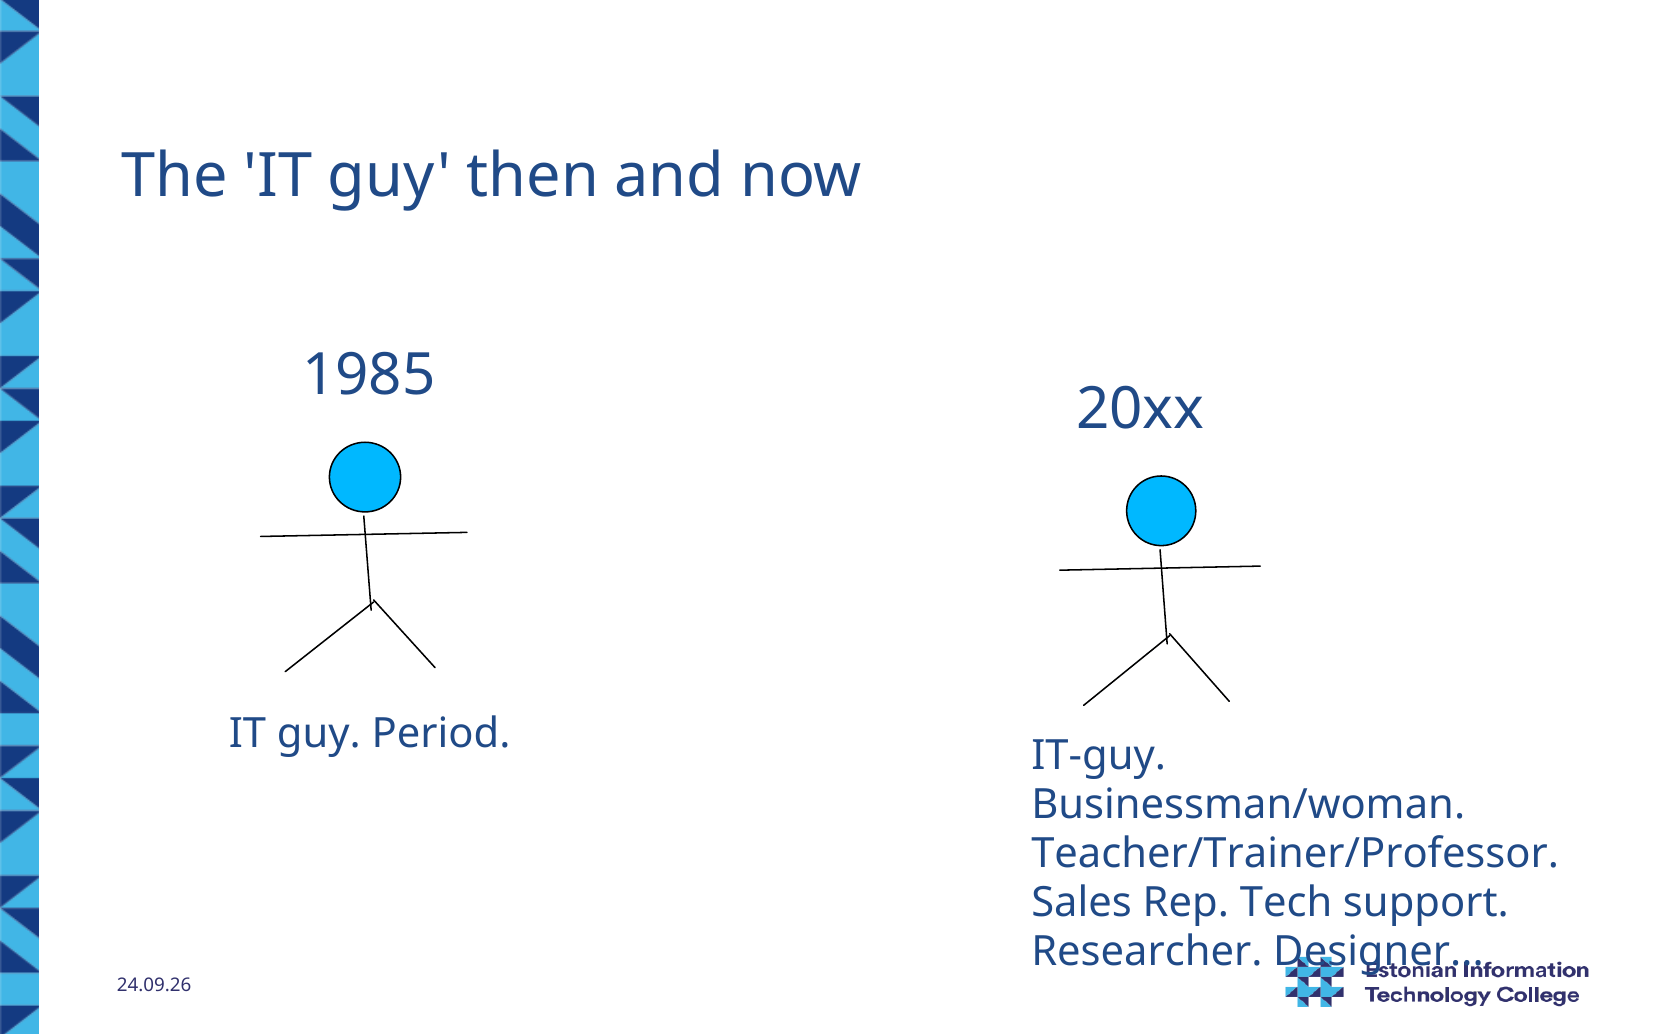

# The 'IT guy' then and now
1985
IT guy. Period.
20xx
IT-guy. Businessman/woman. Teacher/Trainer/Professor. Sales Rep. Tech support. Researcher. Designer...